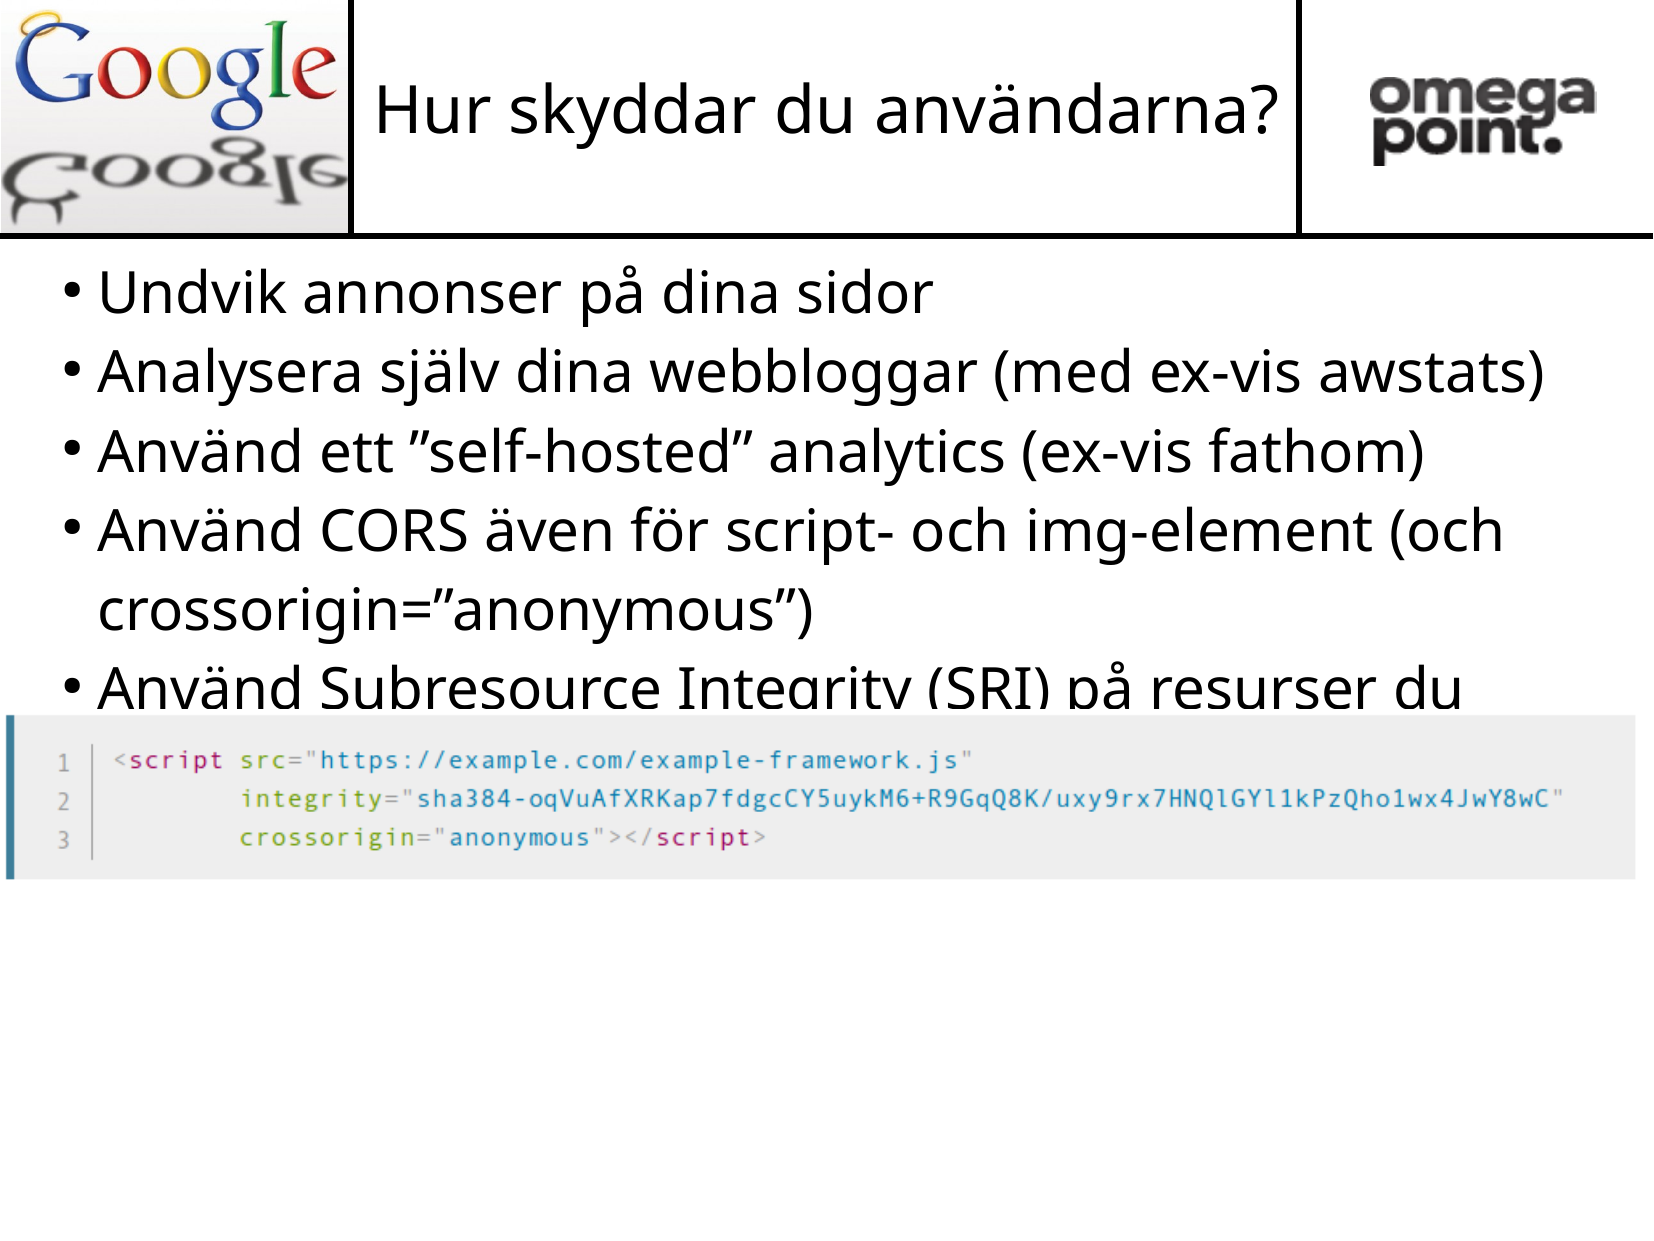

Hur skyddar du användarna?
Undvik annonser på dina sidor
Analysera själv dina webbloggar (med ex-vis awstats)
Använd ett ”self-hosted” analytics (ex-vis fathom)
Använd CORS även för script- och img-element (och crossorigin=”anonymous”)
Använd Subresource Integrity (SRI) på resurser du hämtar från ett CDN